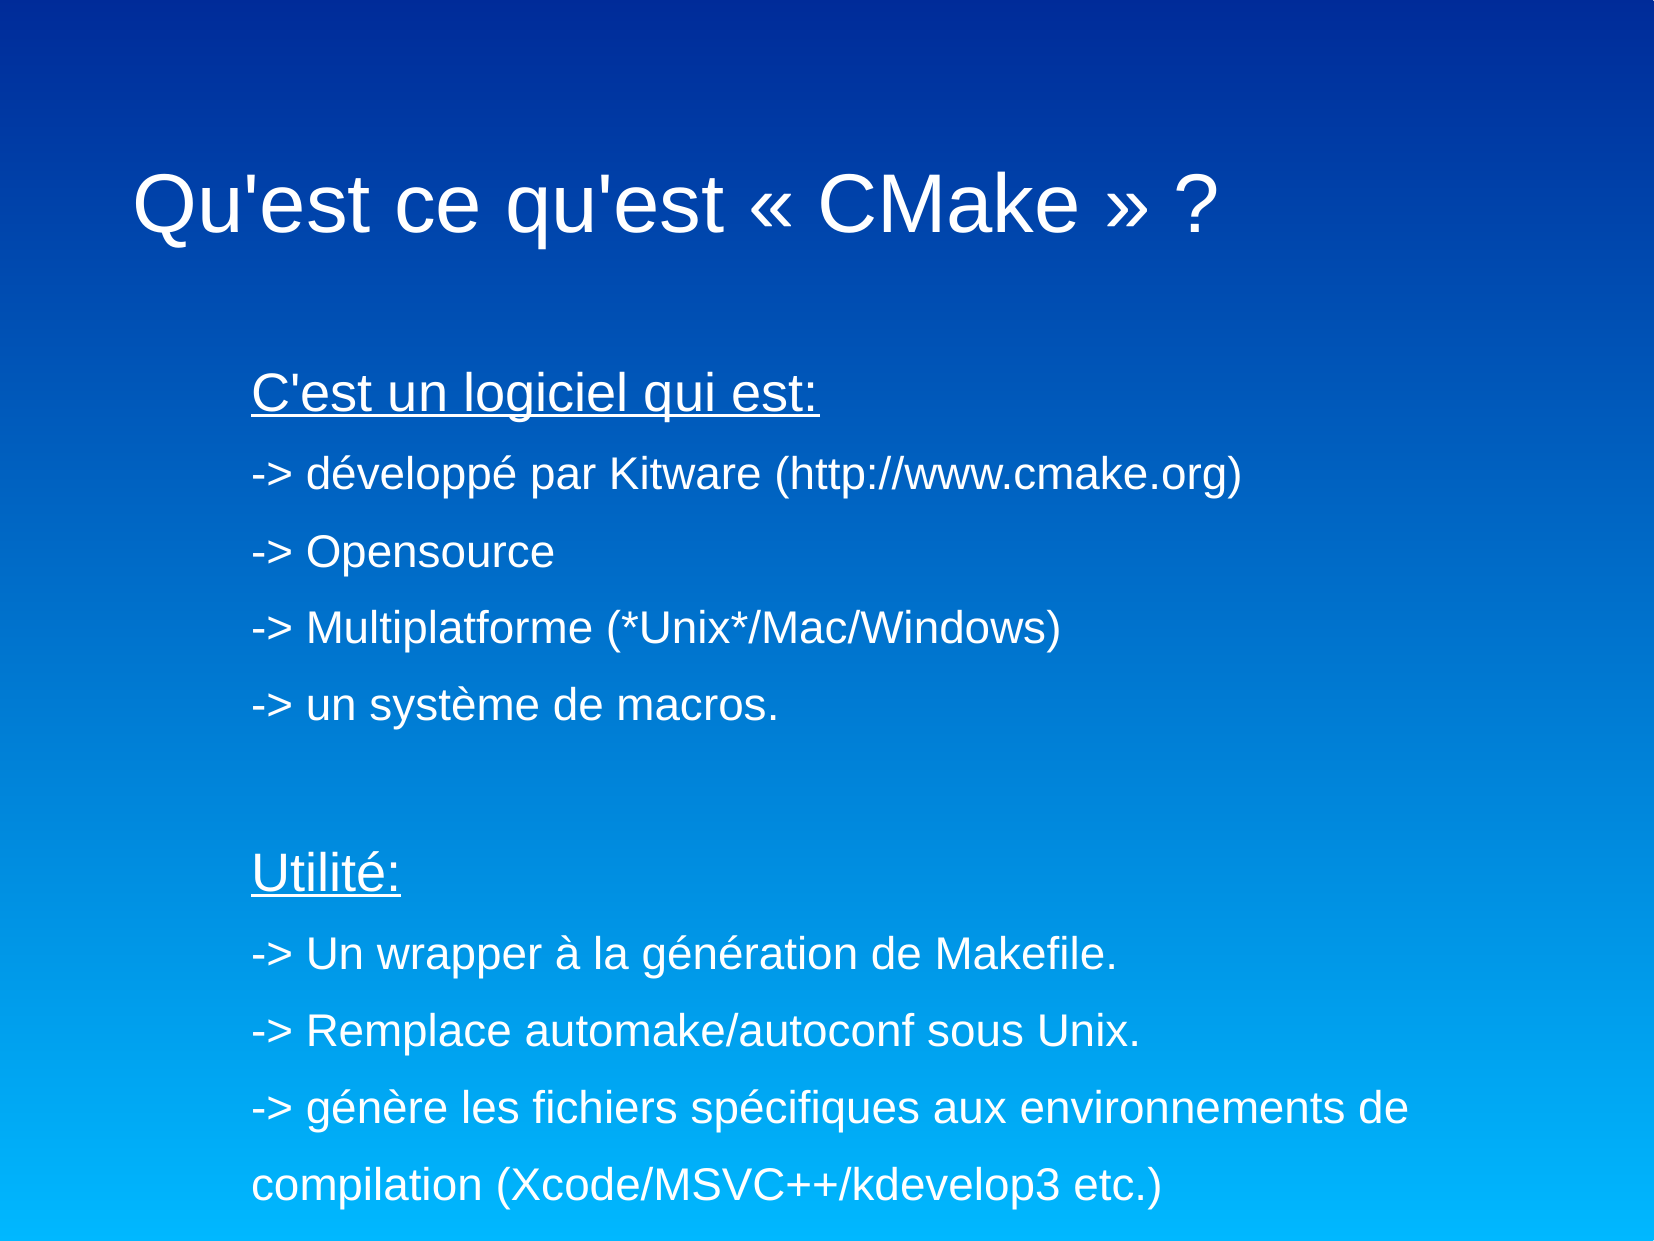

Qu'est ce qu'est « CMake » ?
C'est un logiciel qui est:
-> développé par Kitware (http://www.cmake.org)
-> Opensource
-> Multiplatforme (*Unix*/Mac/Windows)
-> un système de macros.
Utilité:
-> Un wrapper à la génération de Makefile.
-> Remplace automake/autoconf sous Unix.
-> génère les fichiers spécifiques aux environnements de compilation (Xcode/MSVC++/kdevelop3 etc.)